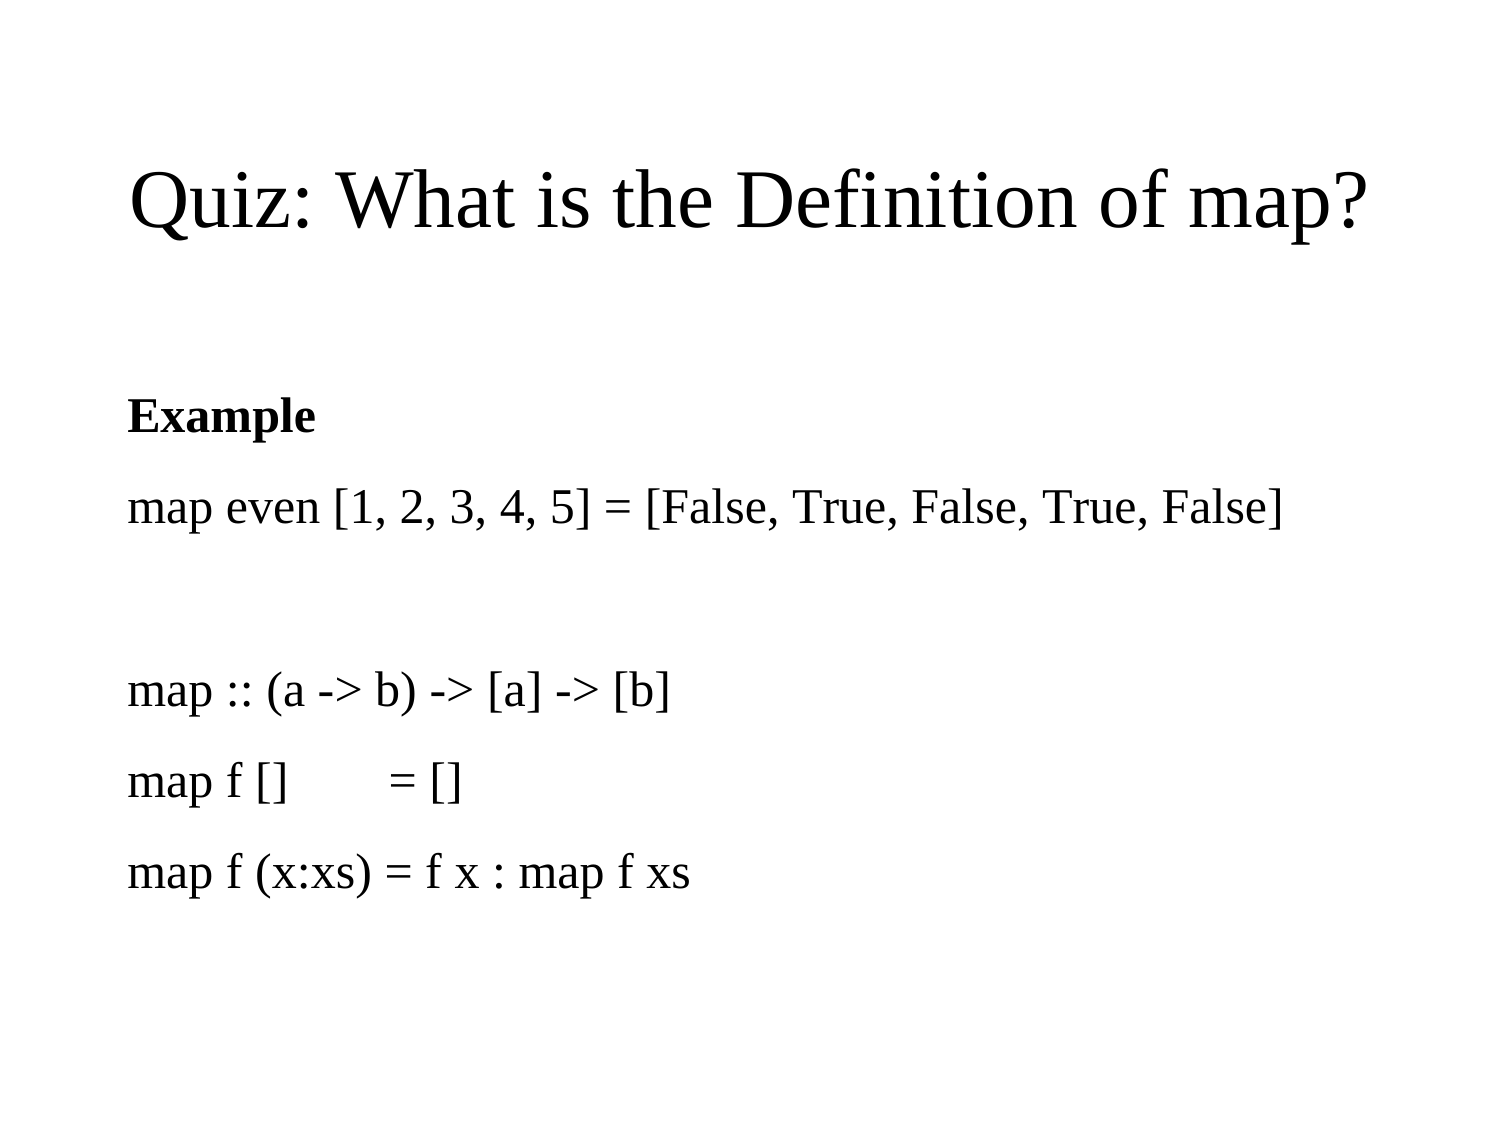

# Quiz: What is the Definition of map?
Example
map even [1, 2, 3, 4, 5] = [False, True, False, True, False]
map :: (a -> b) -> [a] -> [b]
map f [] = []
map f (x:xs) = f x : map f xs